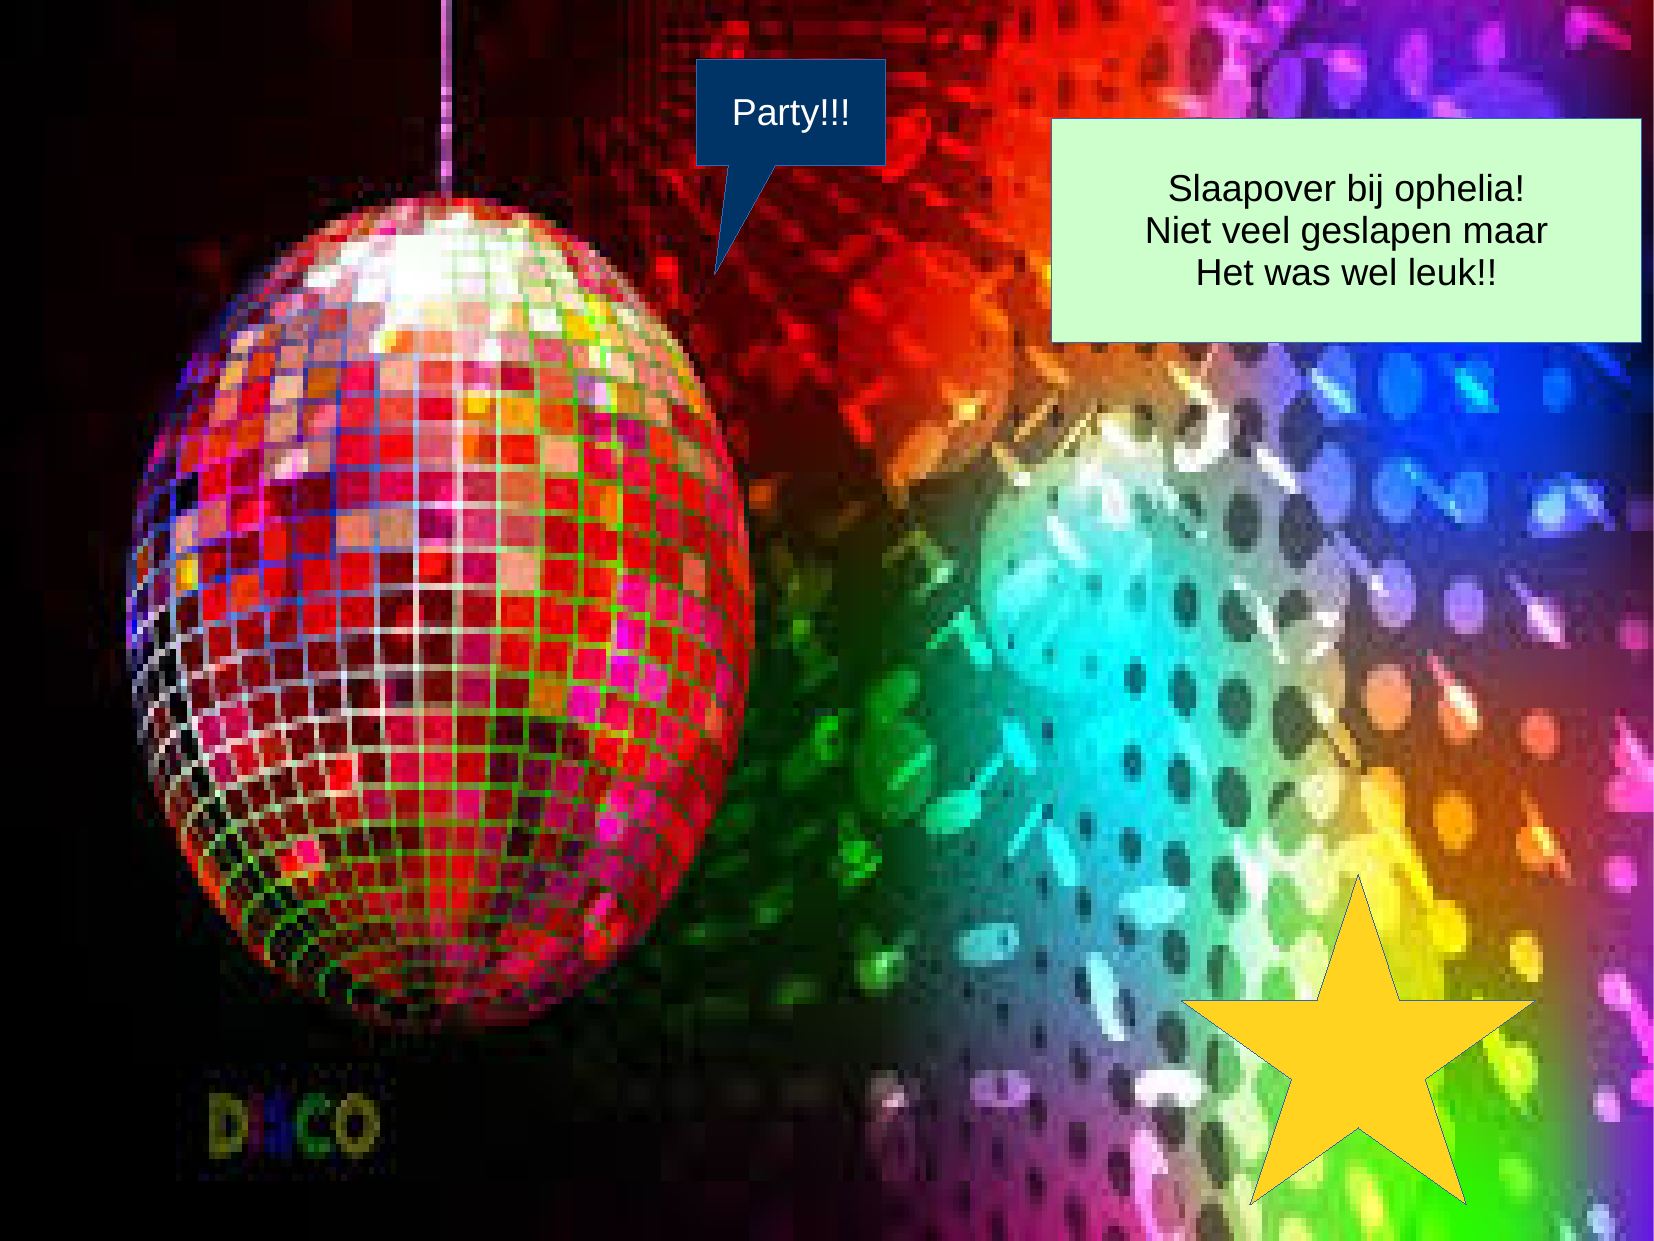

Party!!!
Slaapover bij ophelia!
Niet veel geslapen maar
Het was wel leuk!!